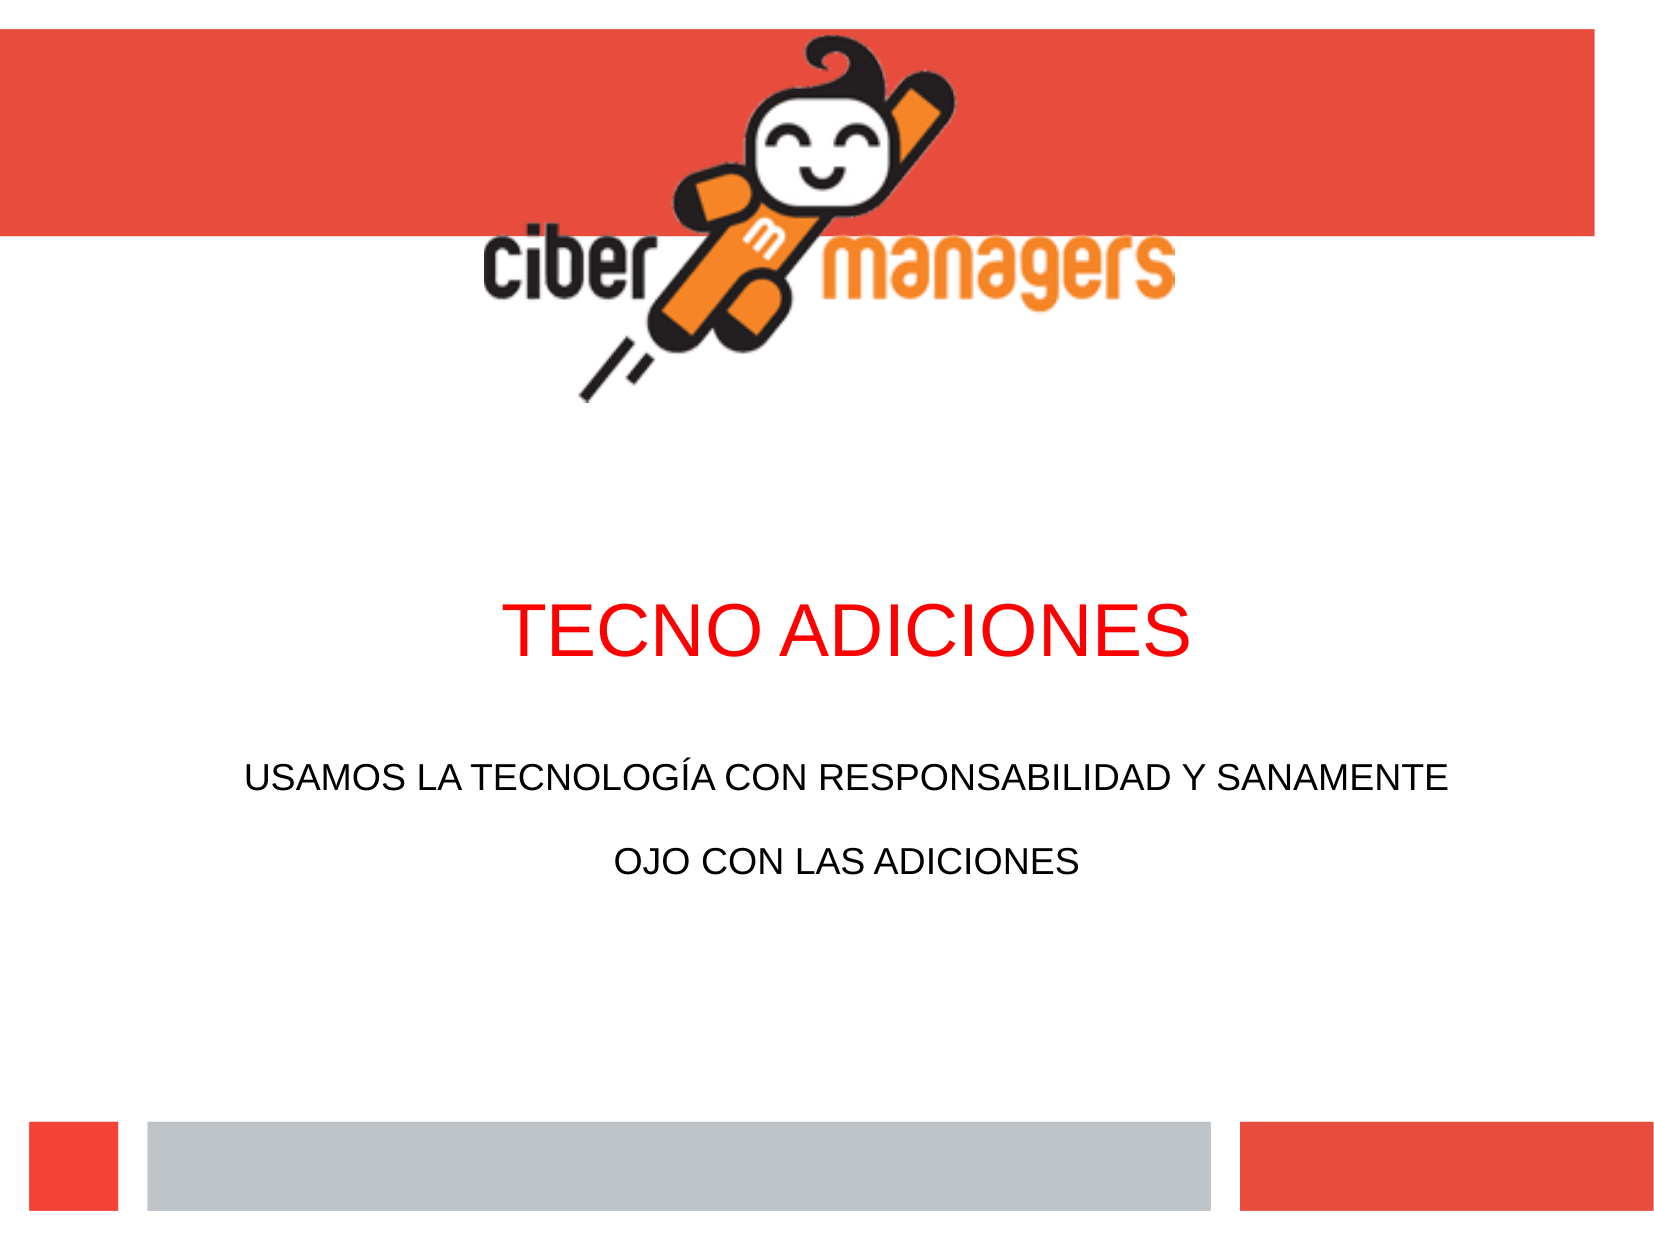

#
TECNO ADICIONES
USAMOS LA TECNOLOGÍA CON RESPONSABILIDAD Y SANAMENTE
OJO CON LAS ADICIONES